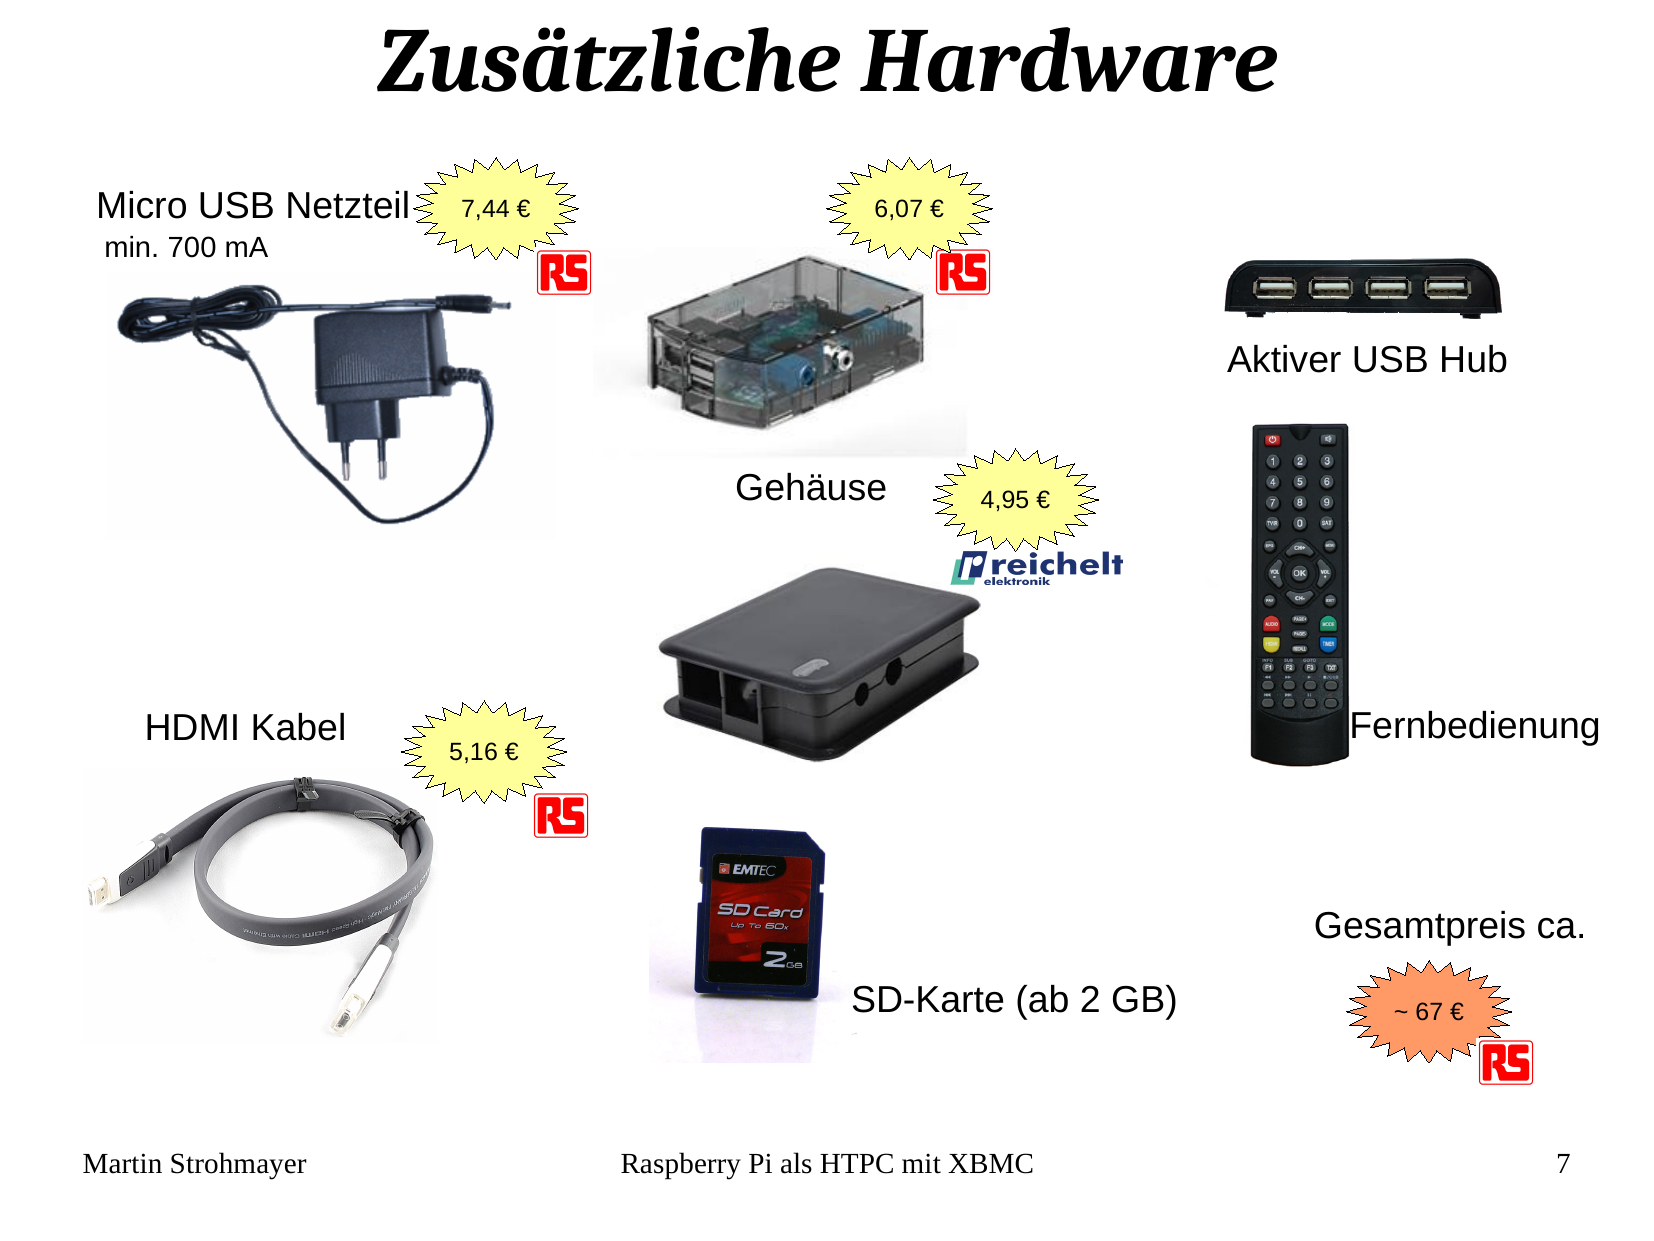

# Zusätzliche Hardware
7,44 €
6,07 €
6,07 €
Micro USB Netzteil
min. 700 mA
Aktiver USB Hub
4,95 €
Gehäuse
Fernbedienung
HDMI Kabel
5,16 €
Gesamtpreis ca.
~ 67 €
SD-Karte (ab 2 GB)
Martin Strohmayer
Raspberry Pi als HTPC mit XBMC
7